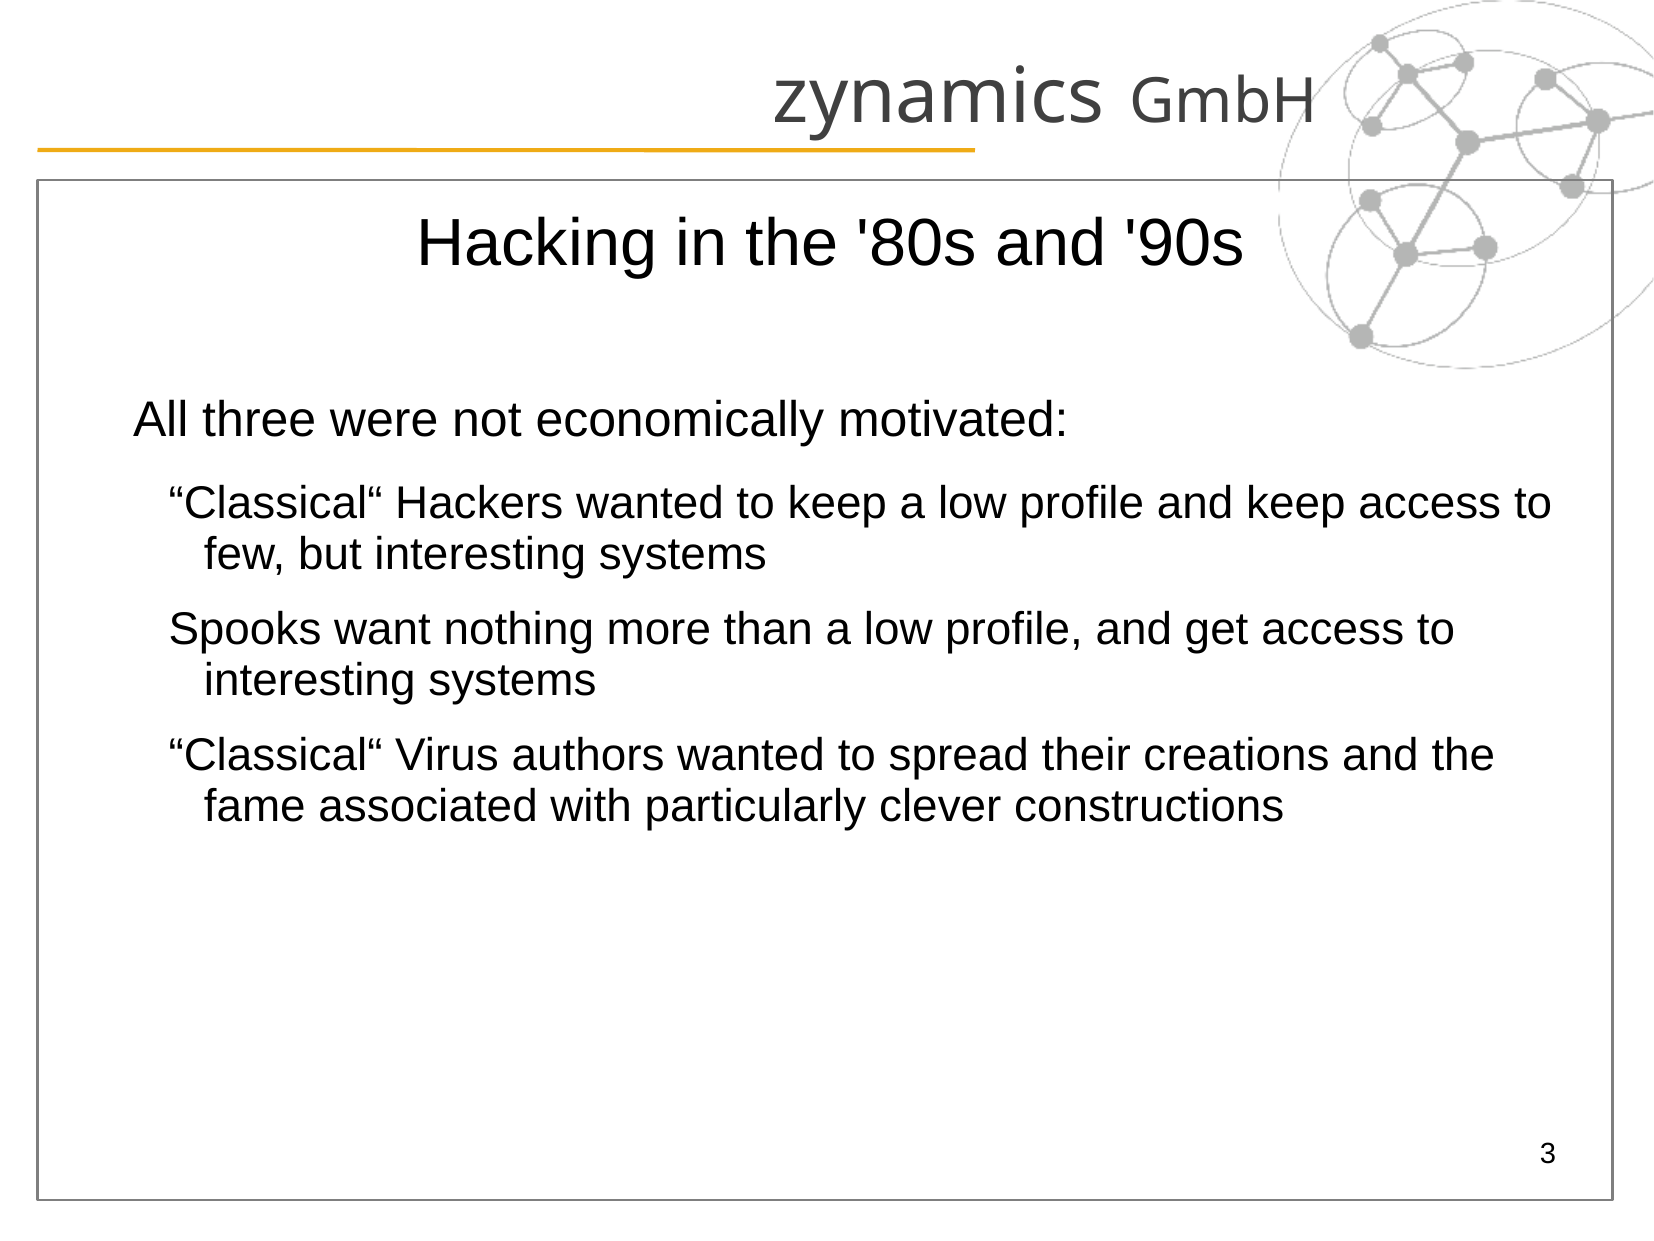

zynamics GmbH
# Hacking in the '80s and '90s
All three were not economically motivated:
“Classical“ Hackers wanted to keep a low profile and keep access to few, but interesting systems
Spooks want nothing more than a low profile, and get access to interesting systems
“Classical“ Virus authors wanted to spread their creations and the fame associated with particularly clever constructions